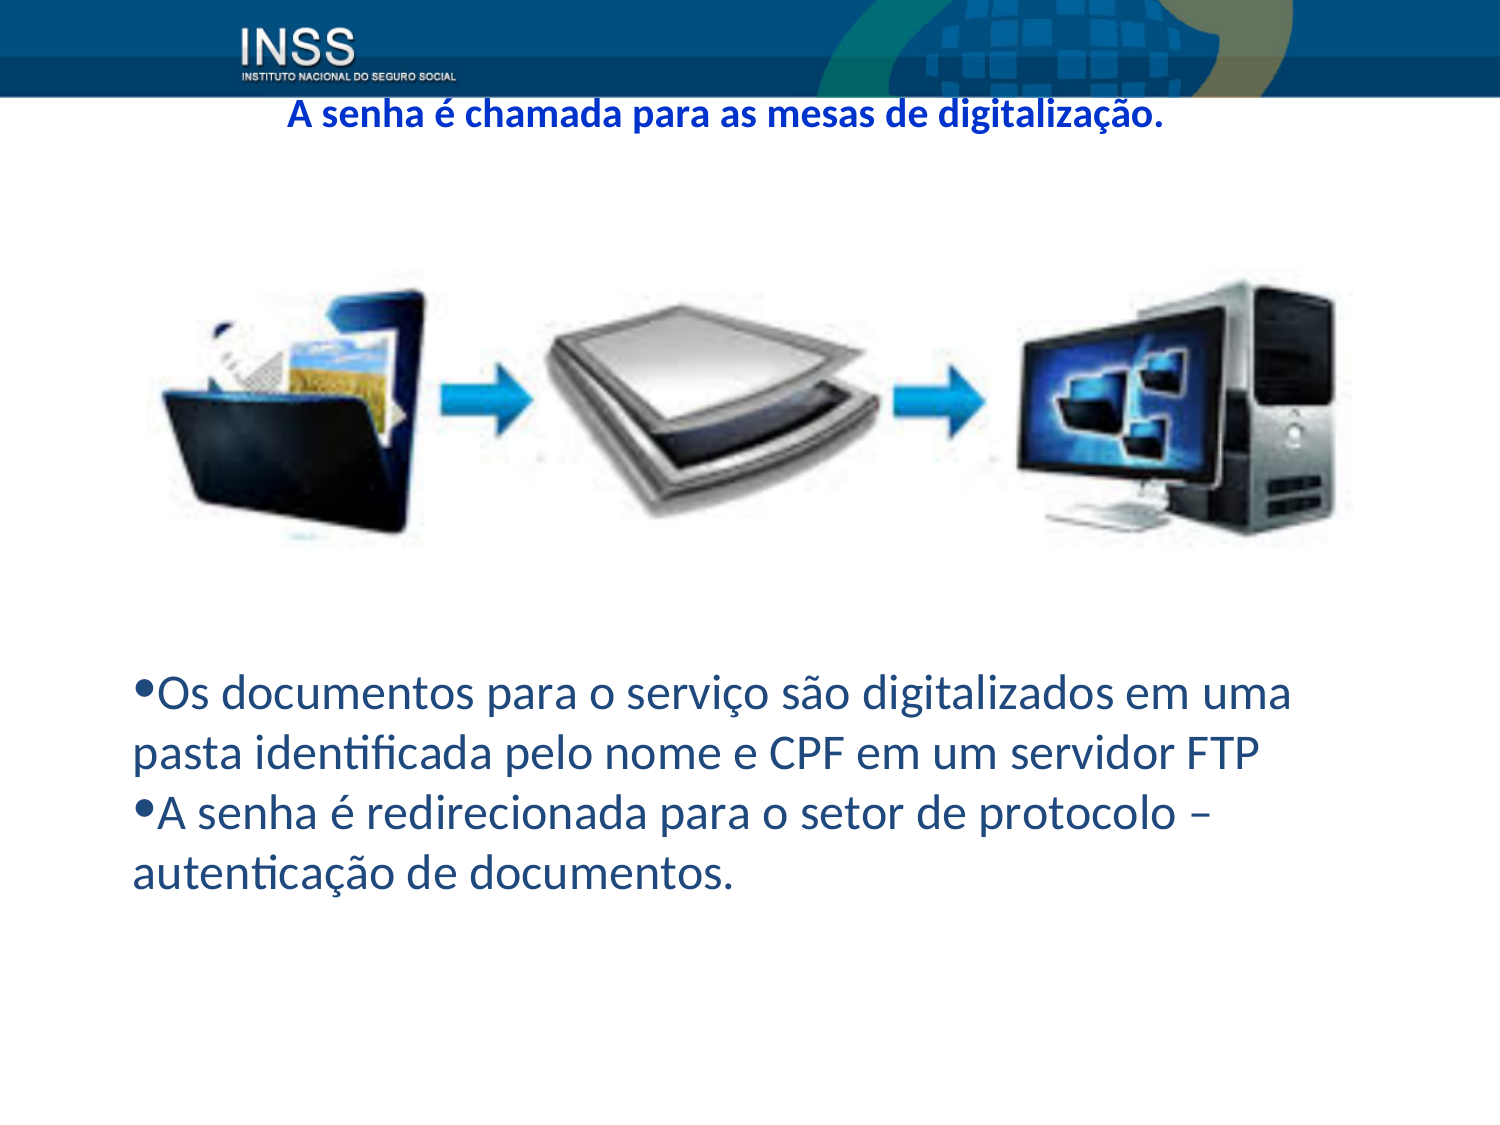

# A senha é chamada para as mesas de digitalização.
Os documentos para o serviço são digitalizados em uma pasta identificada pelo nome e CPF em um servidor FTP
A senha é redirecionada para o setor de protocolo – autenticação de documentos.